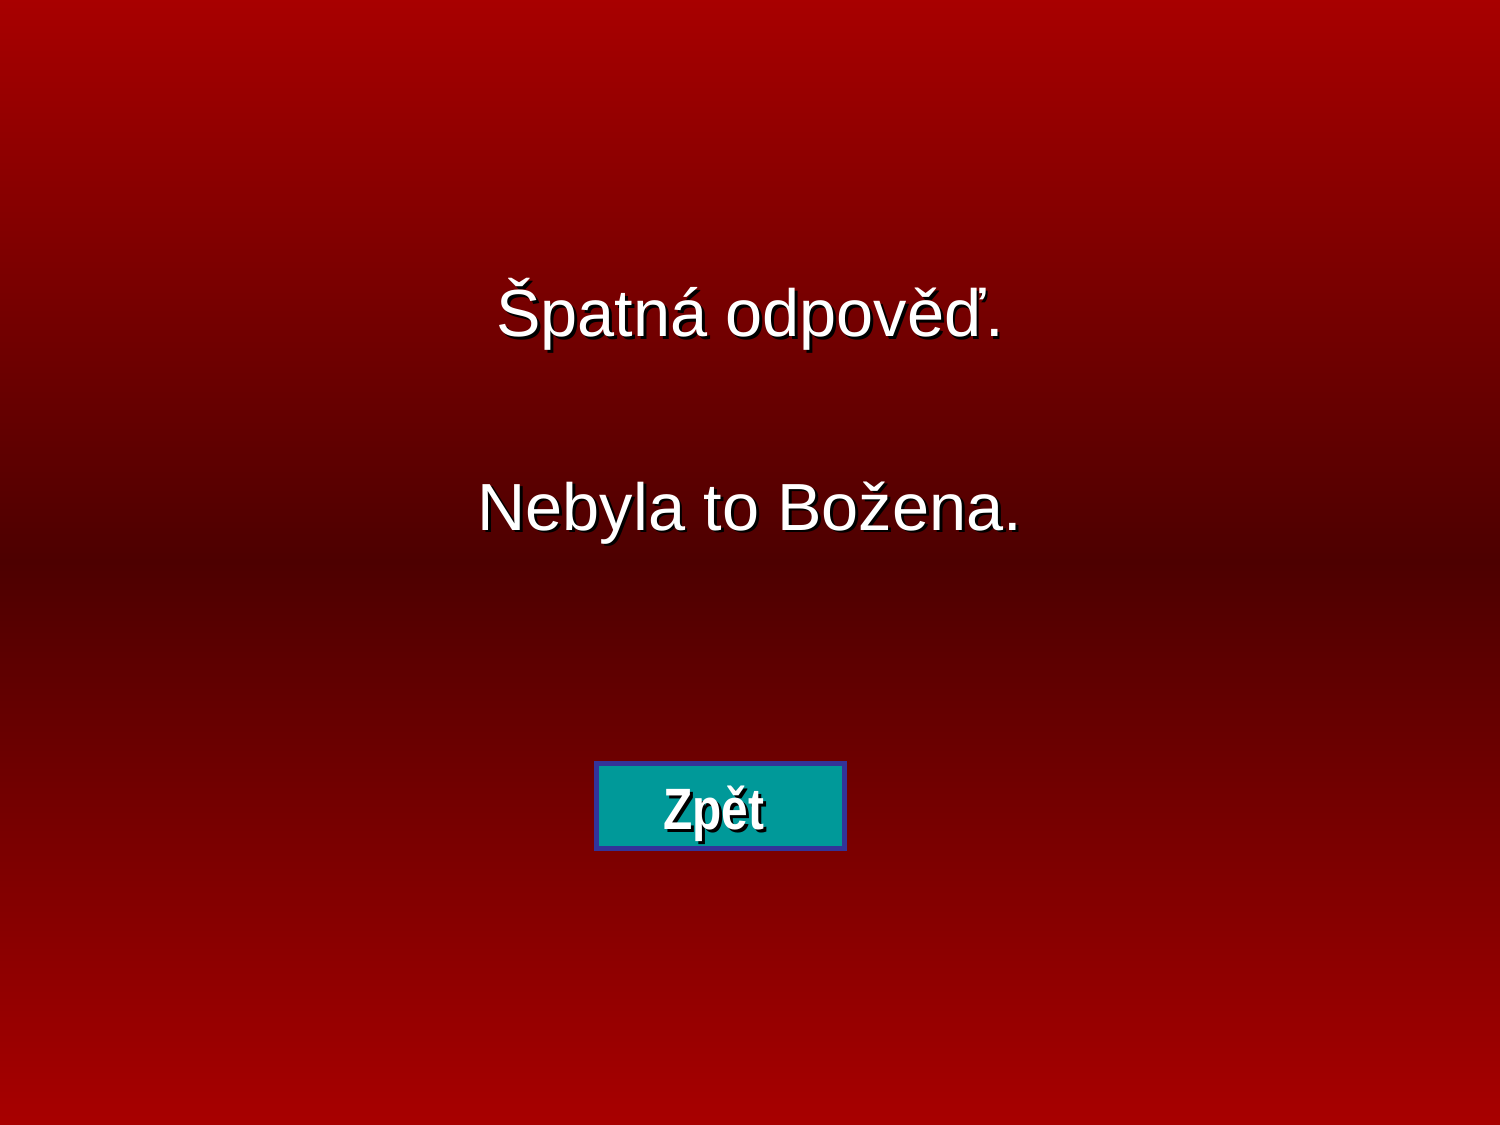

#
Špatná odpověď.
Nebyla to Božena.
Zpět